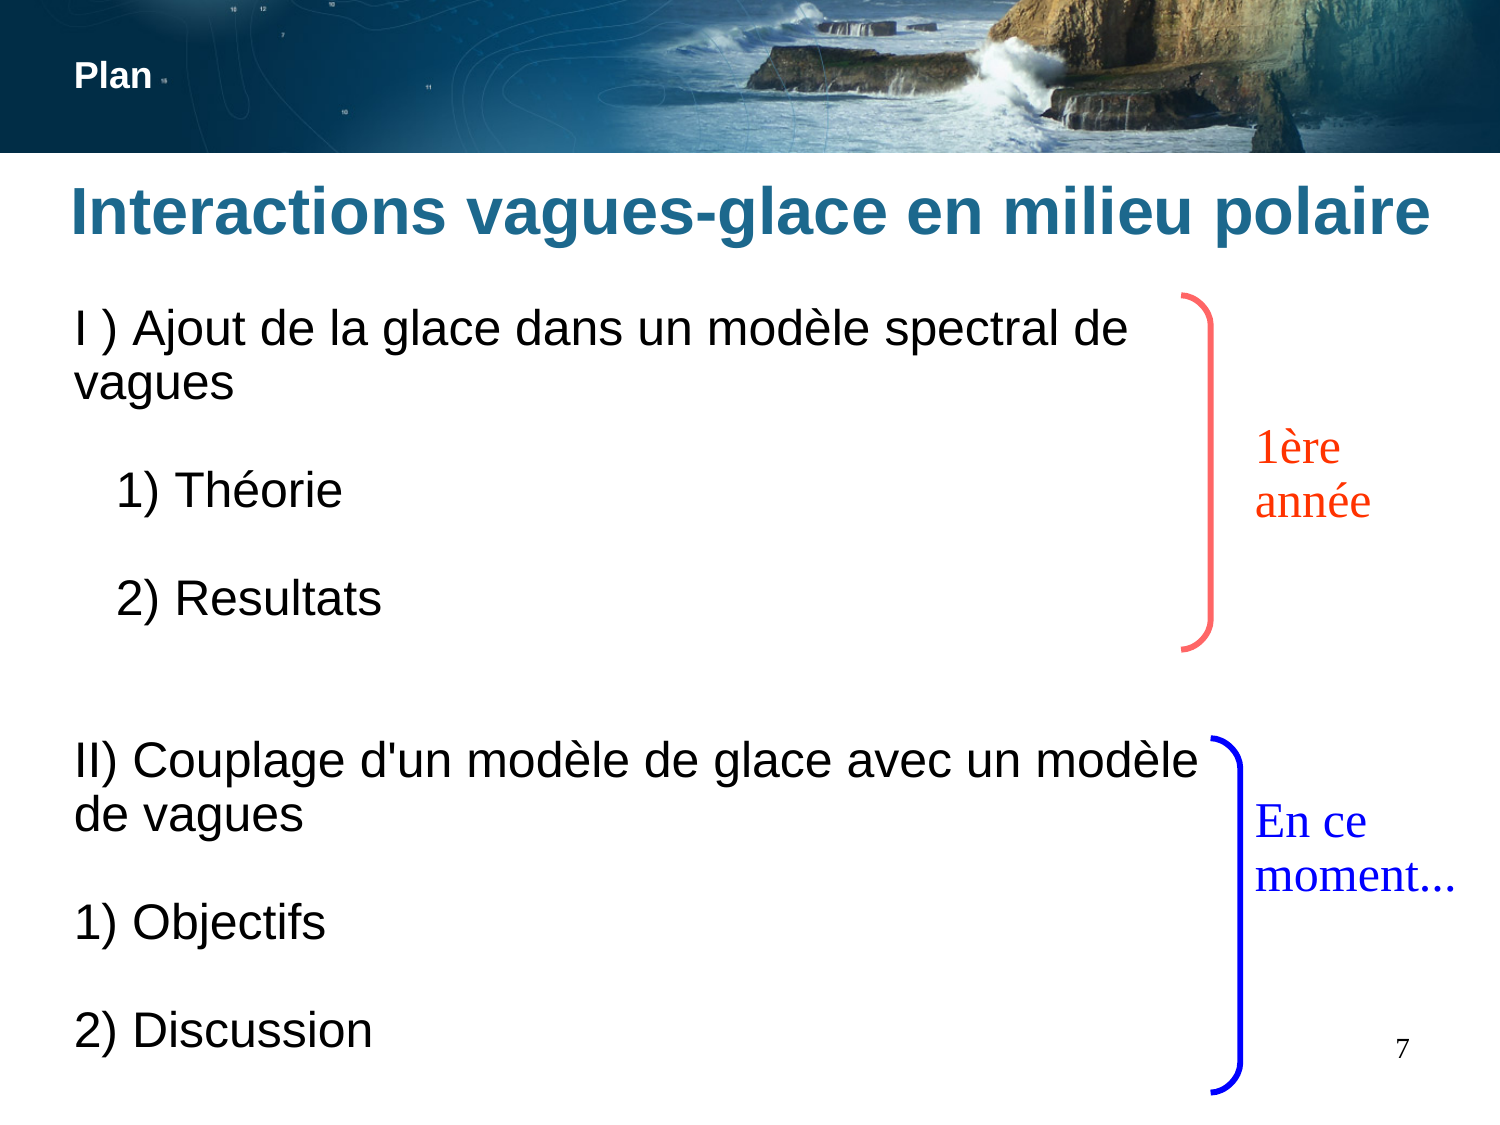

Plan
# Interactions vagues-glace en milieu polaire
I ) Ajout de la glace dans un modèle spectral de vagues
 1) Théorie
 2) Resultats
II) Couplage d'un modèle de glace avec un modèle de vagues
1) Objectifs
2) Discussion
1ère année
En ce moment...
7